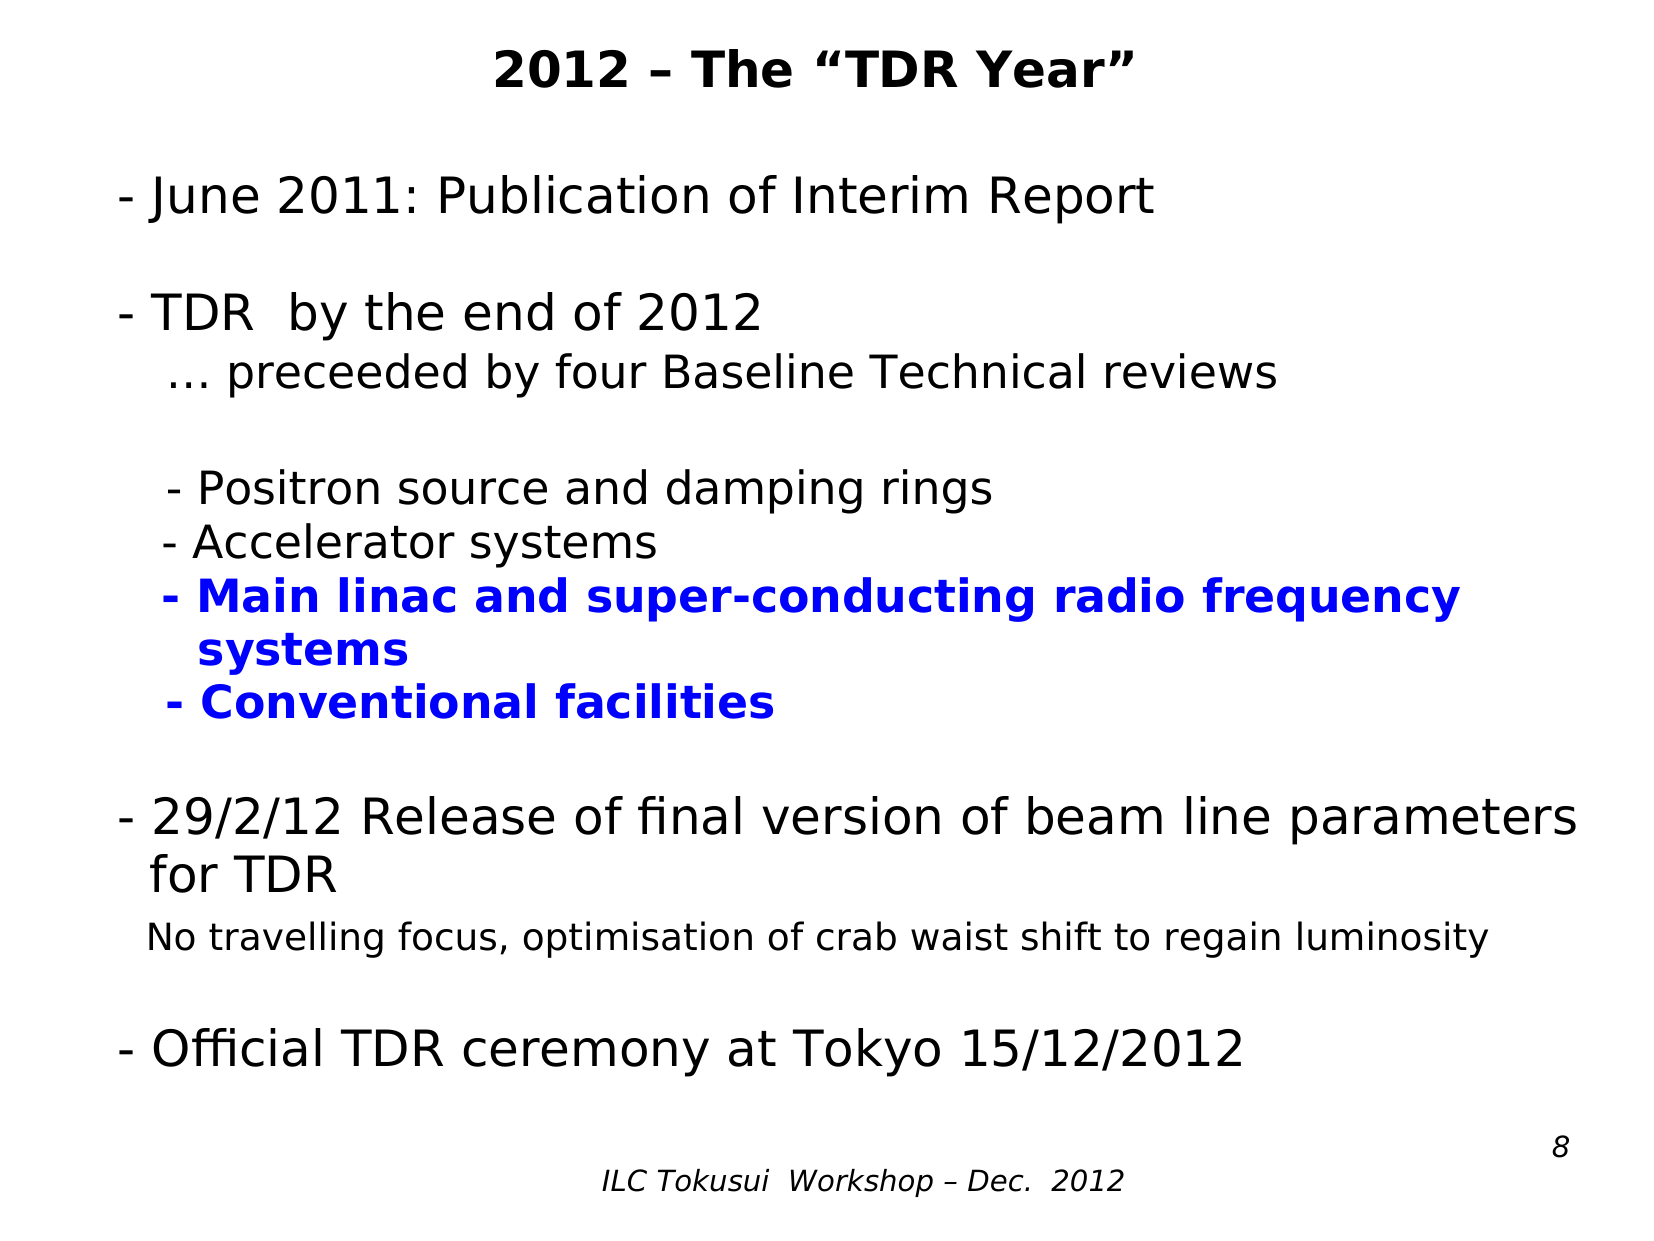

2012 – The “TDR Year”
- June 2011: Publication of Interim Report
- TDR by the end of 2012
 … preceeded by four Baseline Technical reviews
 - Positron source and damping rings
 - Accelerator systems
 - Main linac and super-conducting radio frequency
 systems
 - Conventional facilities
- 29/2/12 Release of final version of beam line parameters
 for TDR
 No travelling focus, optimisation of crab waist shift to regain luminosity
- Official TDR ceremony at Tokyo 15/12/2012
FCPPL Workshop - March 2012
8